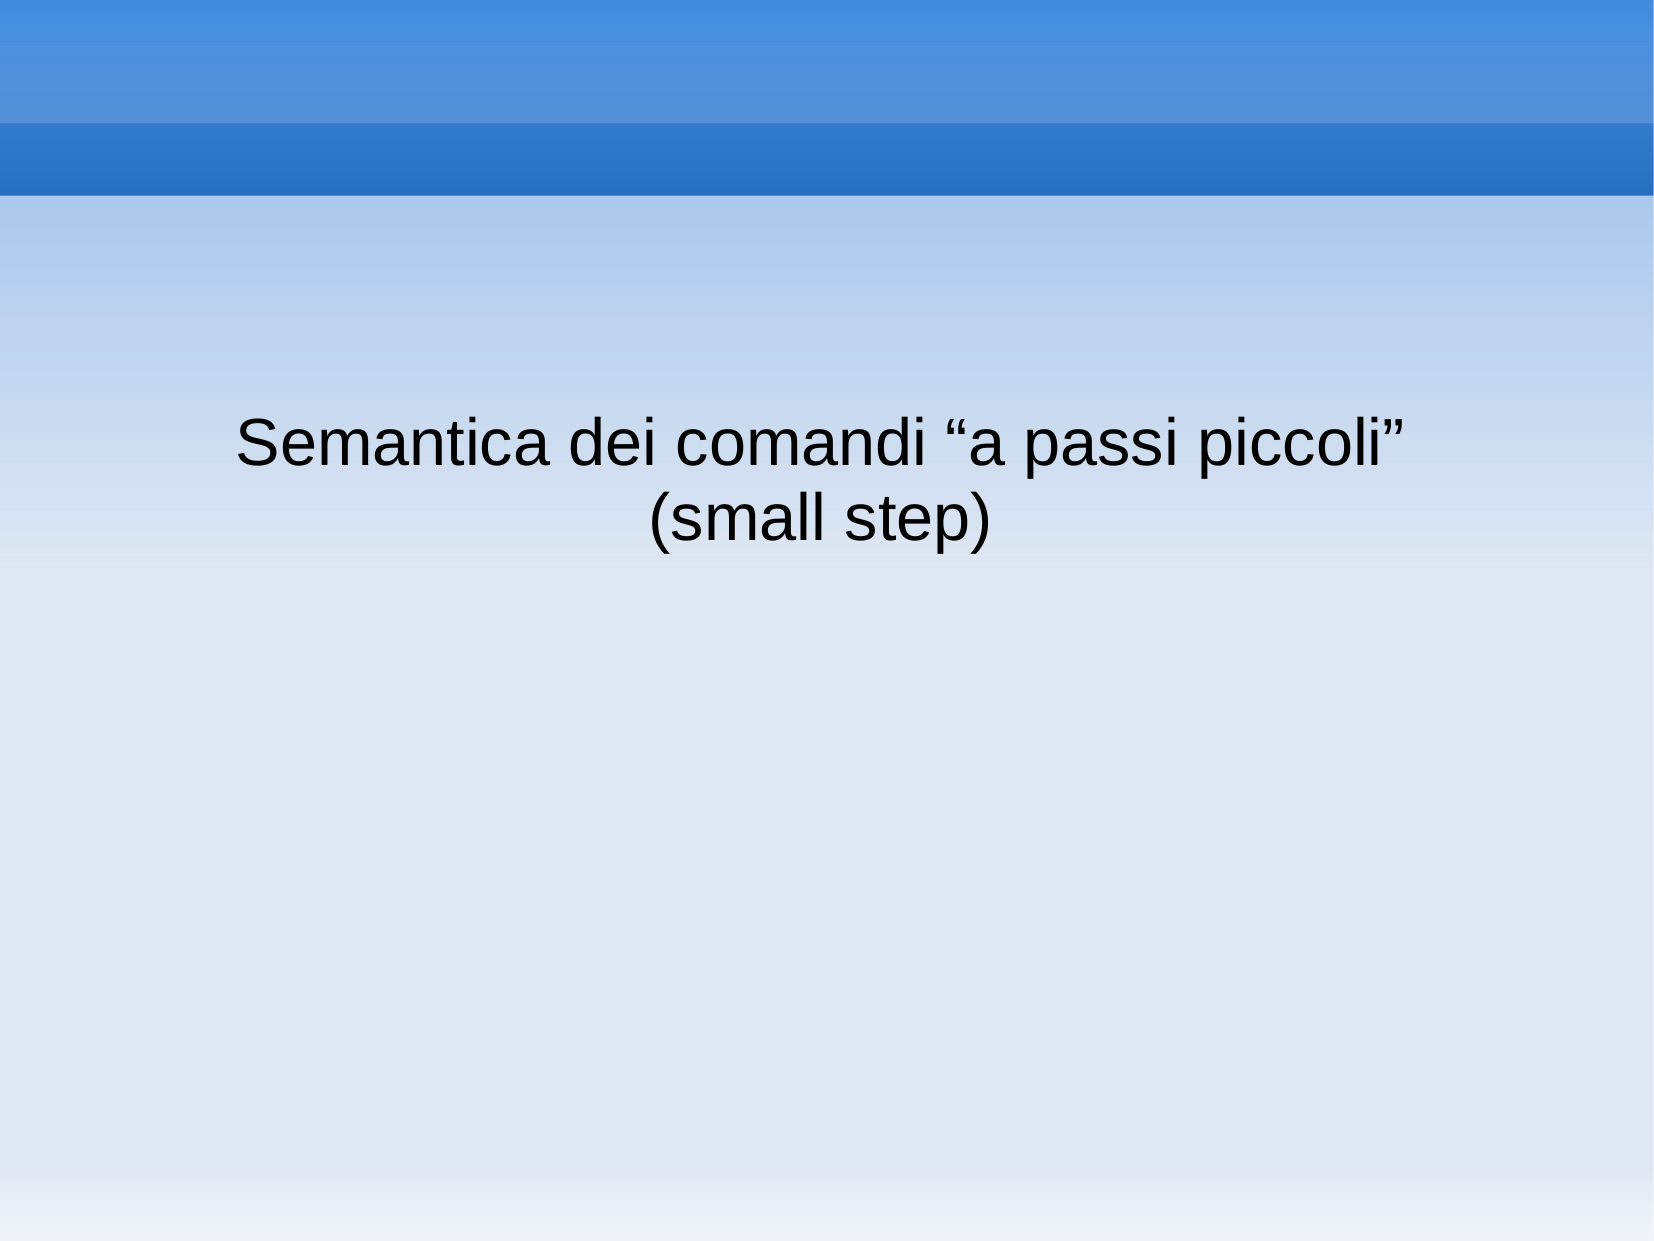

# Semantica dei comandi “a passi piccoli”
(small step)